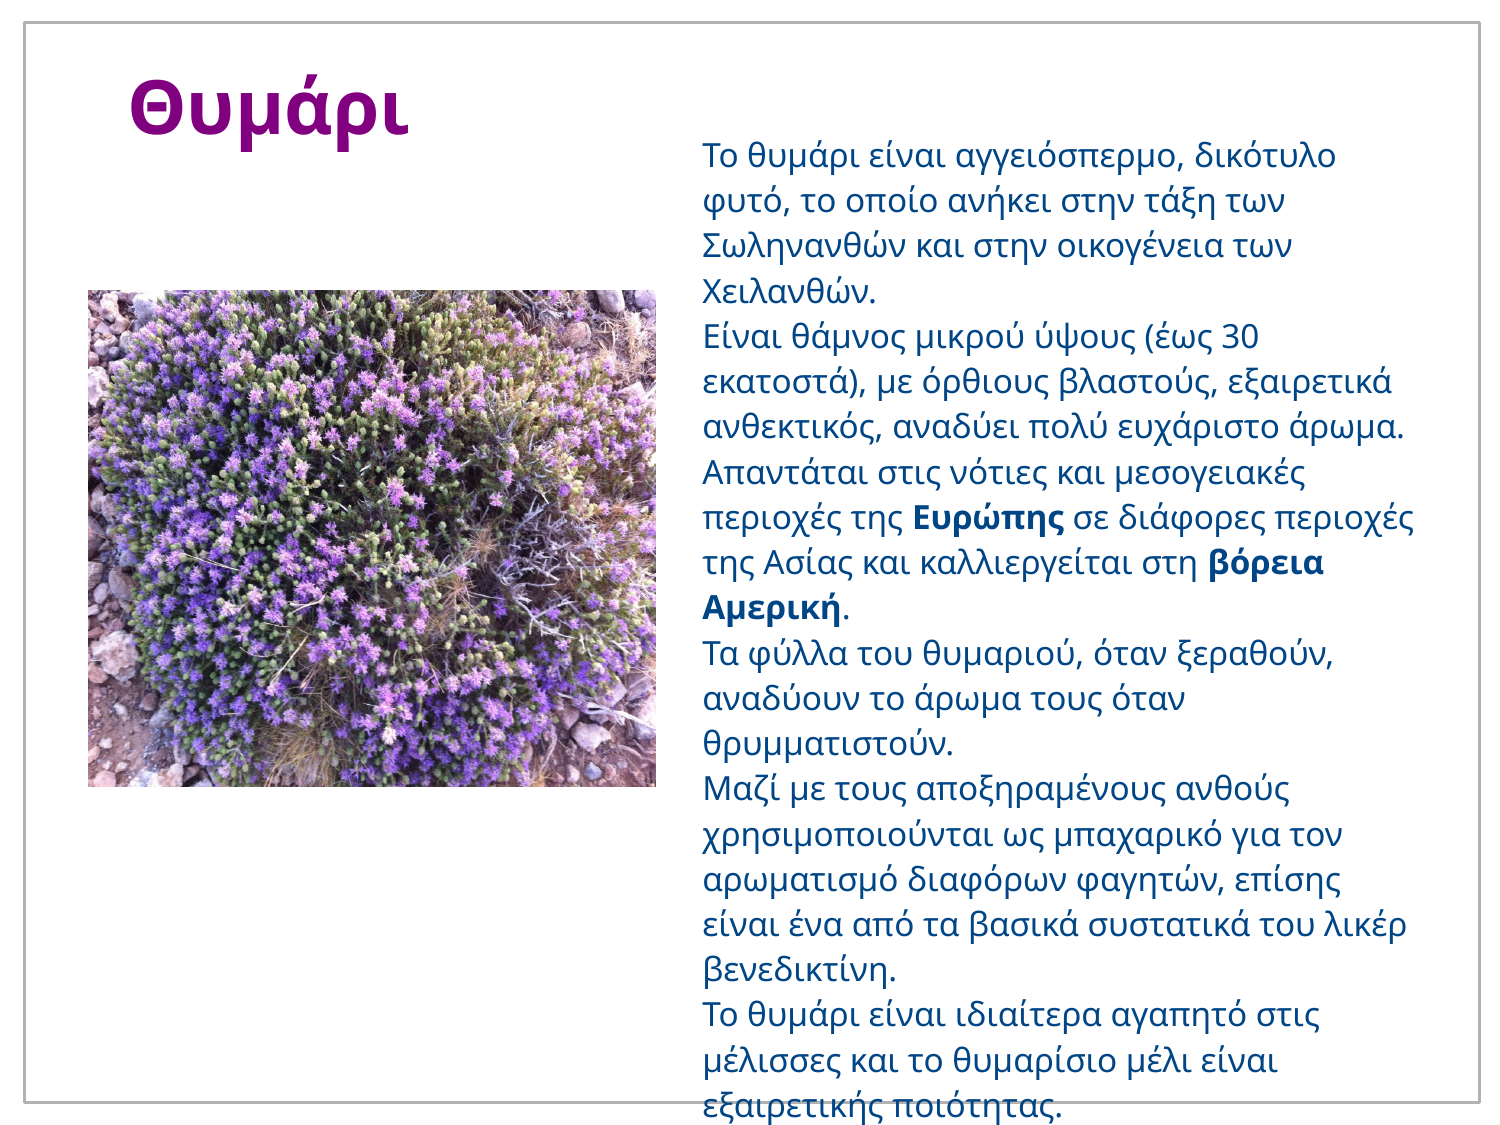

# Θυμάρι
Το θυμάρι είναι αγγειόσπερμο, δικότυλο φυτό, το οποίο ανήκει στην τάξη των Σωληνανθών και στην οικογένεια των Χειλανθών.
Είναι θάμνος μικρού ύψους (έως 30 εκατοστά), με όρθιους βλαστούς, εξαιρετικά ανθεκτικός, αναδύει πολύ ευχάριστο άρωμα.
Απαντάται στις νότιες και μεσογειακές περιοχές της Ευρώπης σε διάφορες περιοχές της Ασίας και καλλιεργείται στη βόρεια Αμερική.
Τα φύλλα του θυμαριού, όταν ξεραθούν, αναδύουν το άρωμα τους όταν θρυμματιστούν.
Μαζί με τους αποξηραμένους ανθούς χρησιμοποιούνται ως μπαχαρικό για τον αρωματισμό διαφόρων φαγητών, επίσης είναι ένα από τα βασικά συστατικά του λικέρ βενεδικτίνη.
Το θυμάρι είναι ιδιαίτερα αγαπητό στις μέλισσες και το θυμαρίσιο μέλι είναι εξαιρετικής ποιότητας.
Περιέχει αιθέριο έλαιο σε ποσοστό 1-2% και κύριο συστατικό του είναι η θυμόλη ή, αλλιώς, καμφορά του θυμαριού, έχει δε χρήσεις στην αρωματοποιία και στην οδοντιατρική.